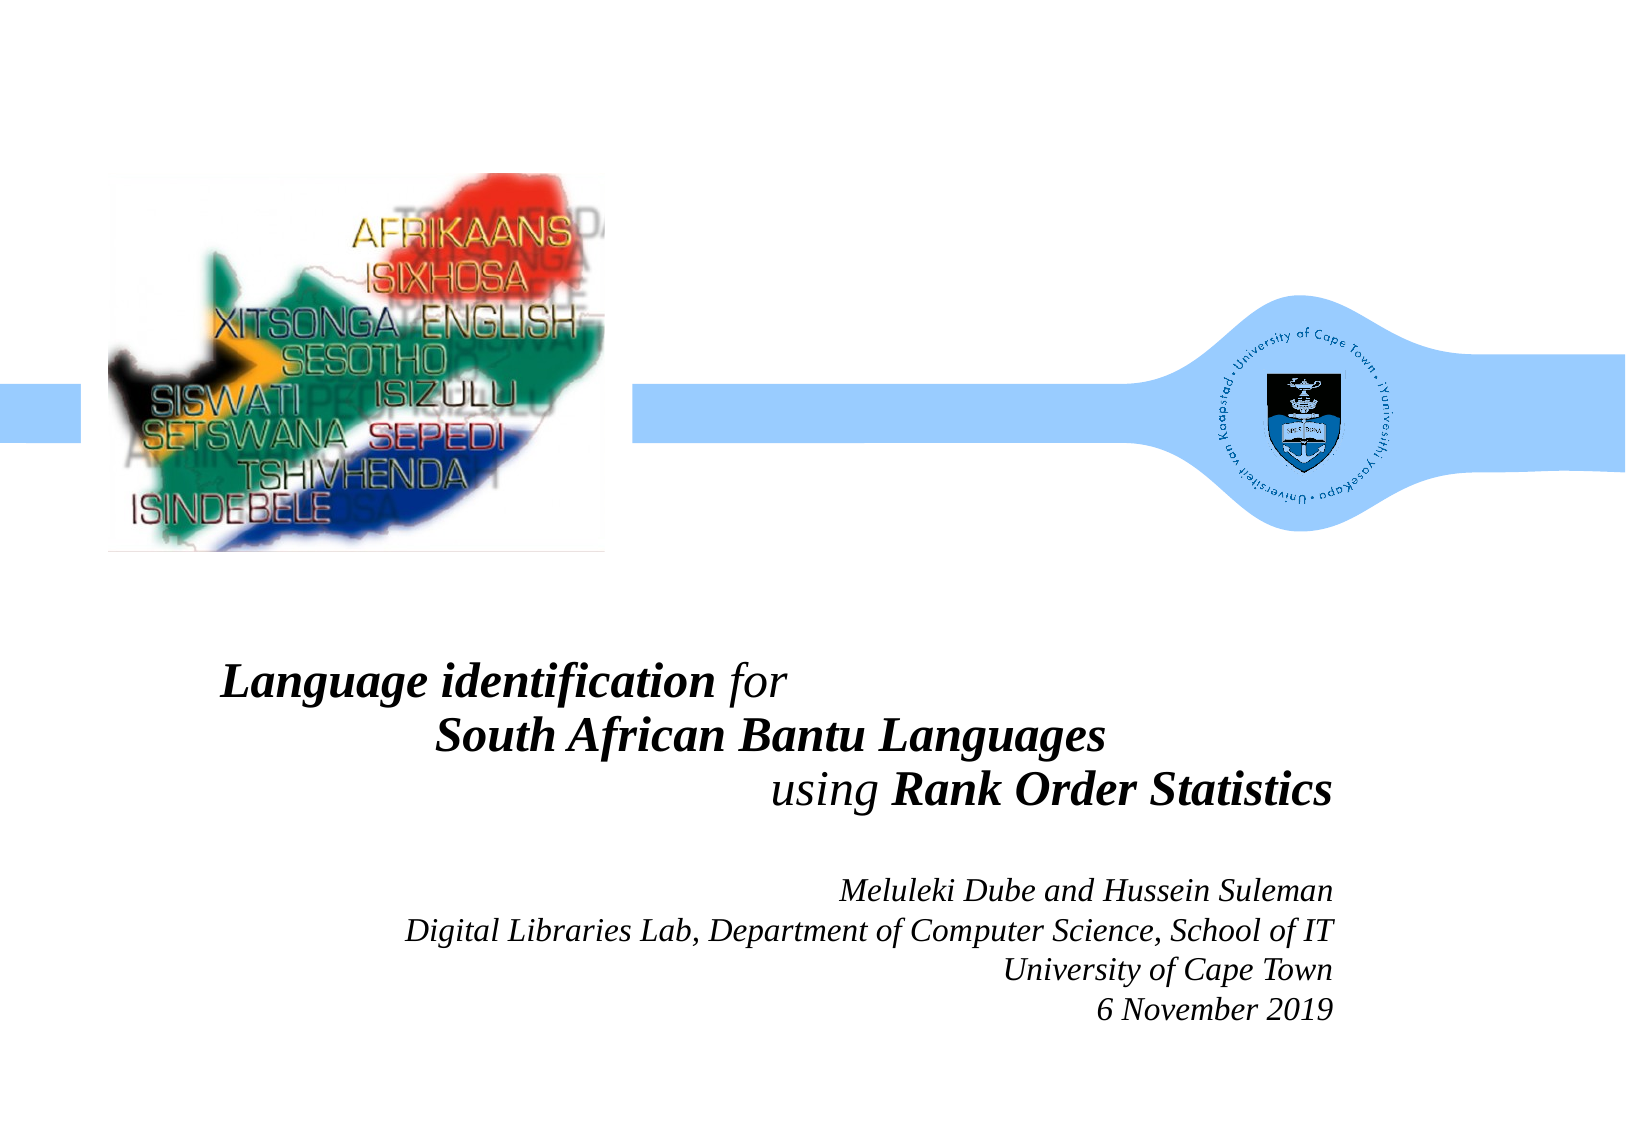

Language identification for
South African Bantu Languages
using Rank Order Statistics
Meluleki Dube and Hussein Suleman
Digital Libraries Lab, Department of Computer Science, School of IT
University of Cape Town
 6 November 2019